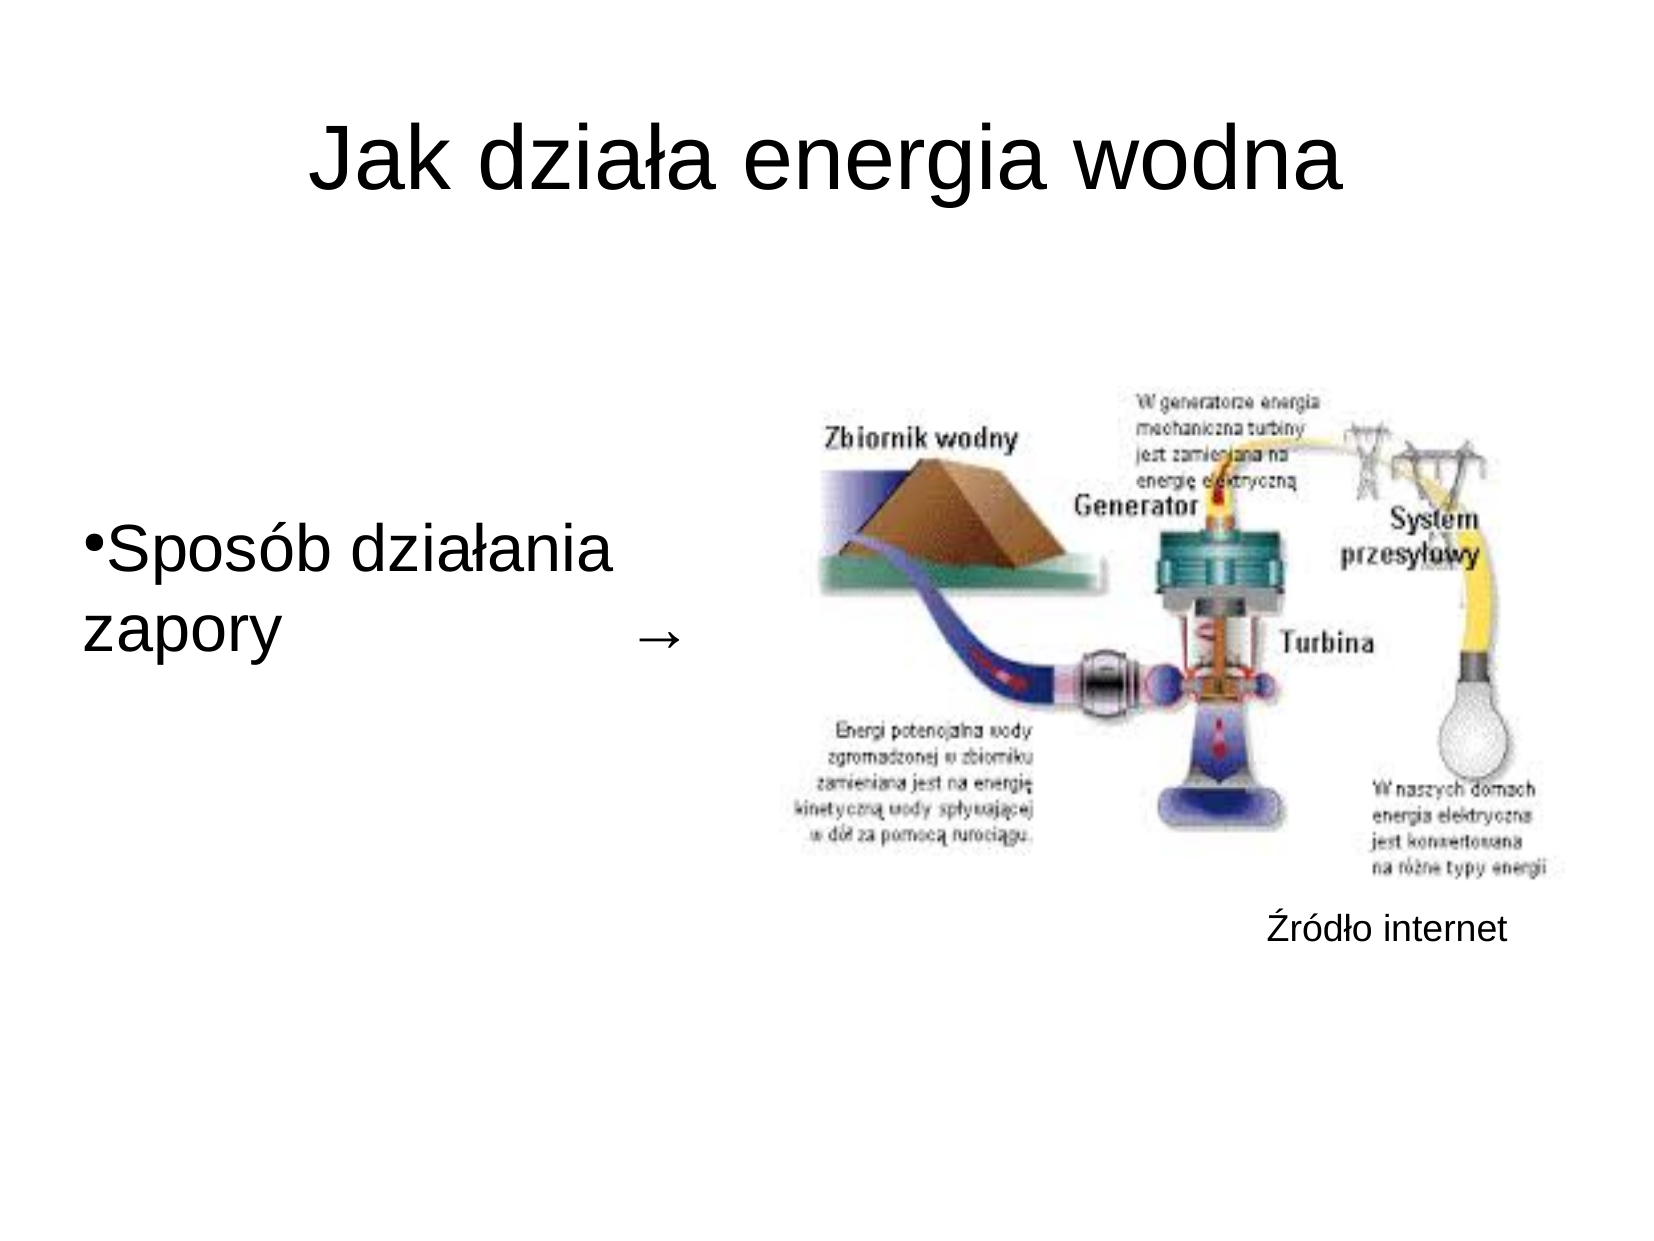

# Jak działa energia wodna
Sposób działania zapory 				 →
Źródło internet